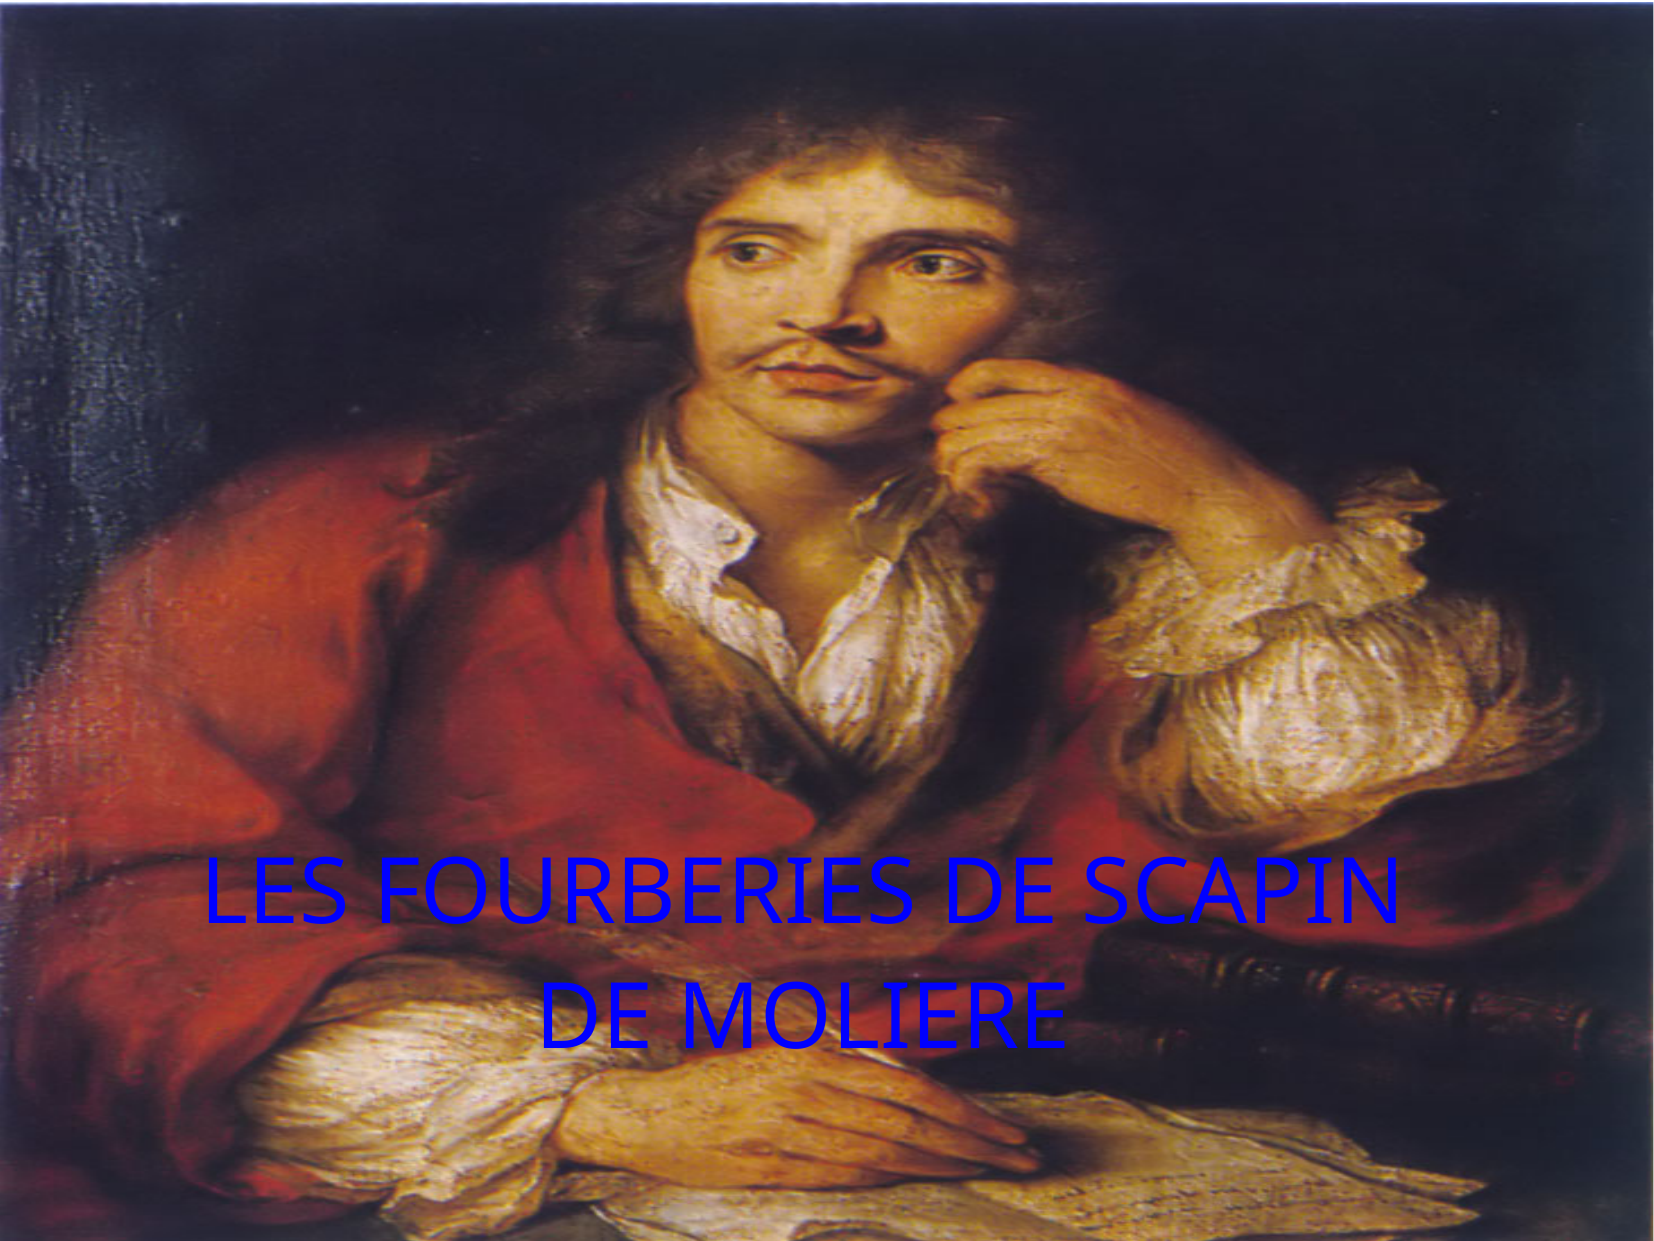

# LES FOURBERIES DE SCAPIN DE MOLIERE